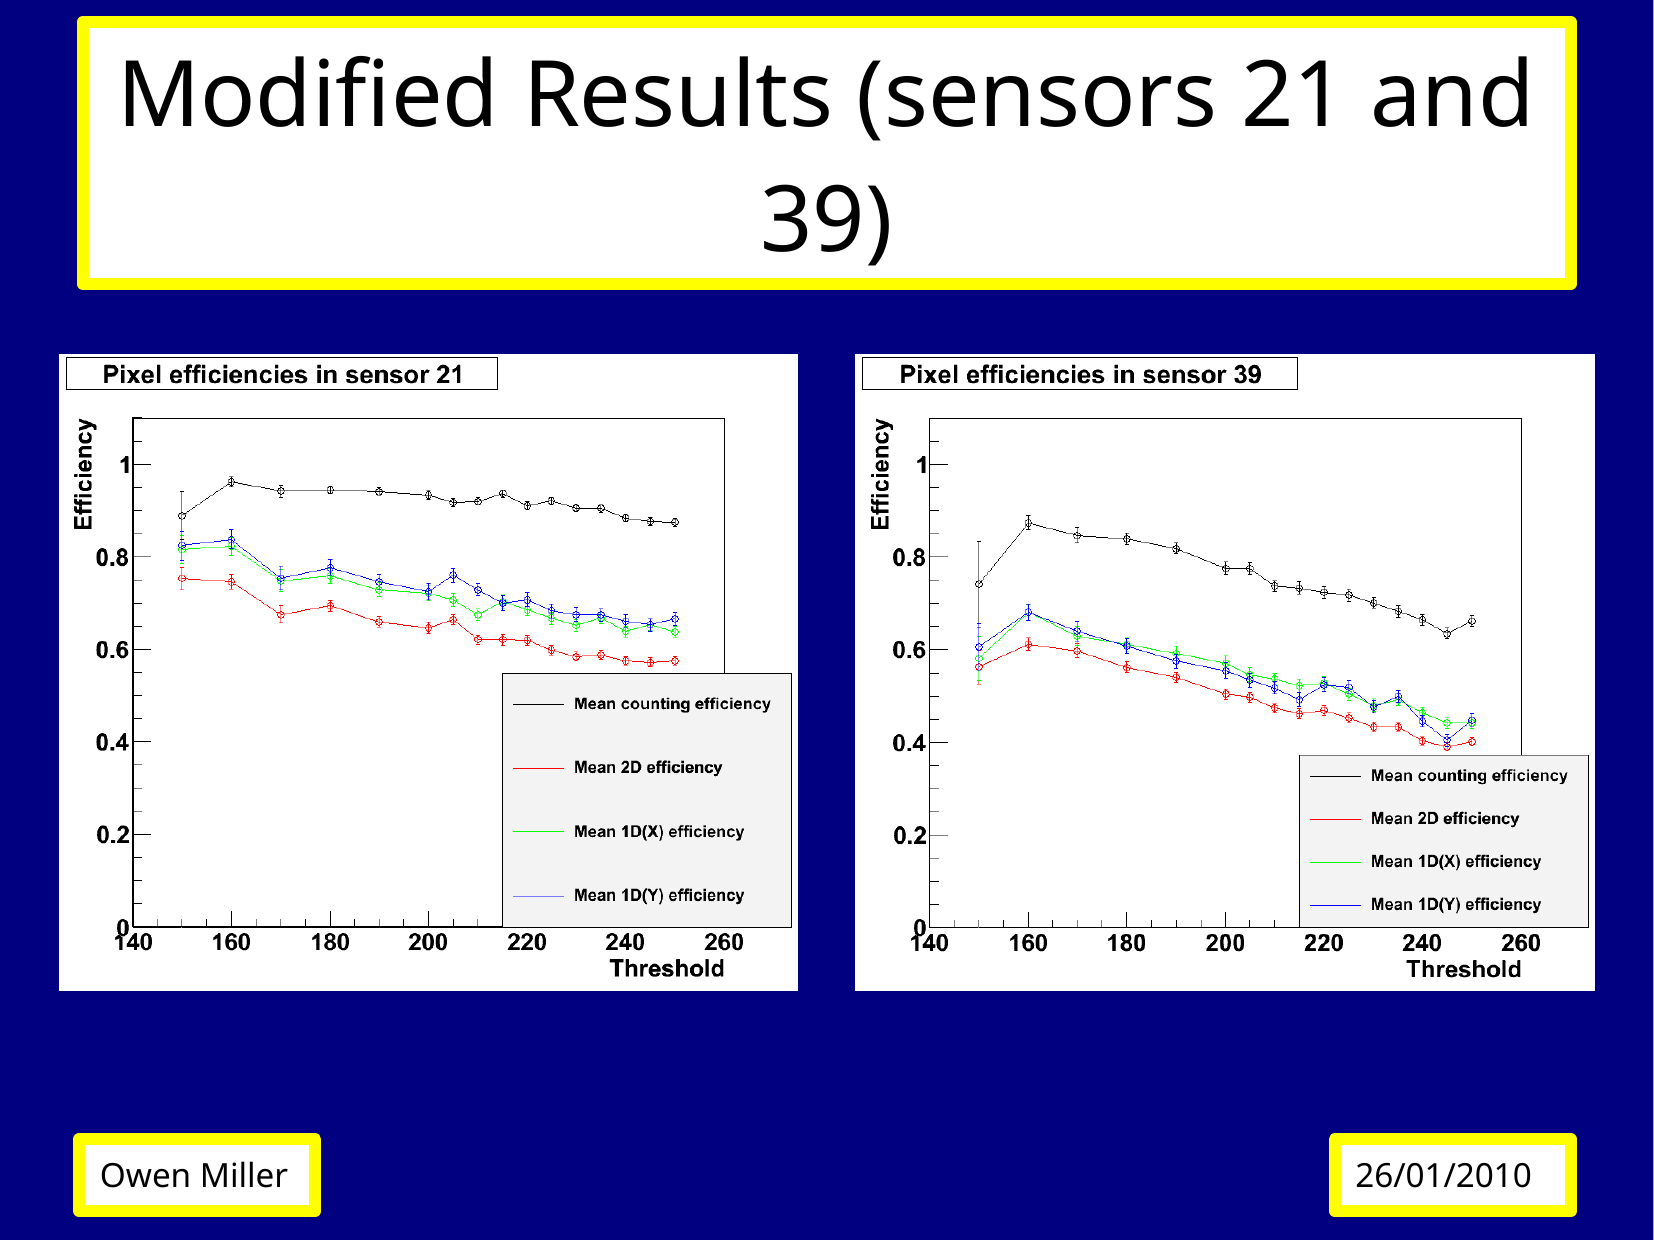

# Modified Results (sensors 21 and 39)
Owen Miller
26/01/2010